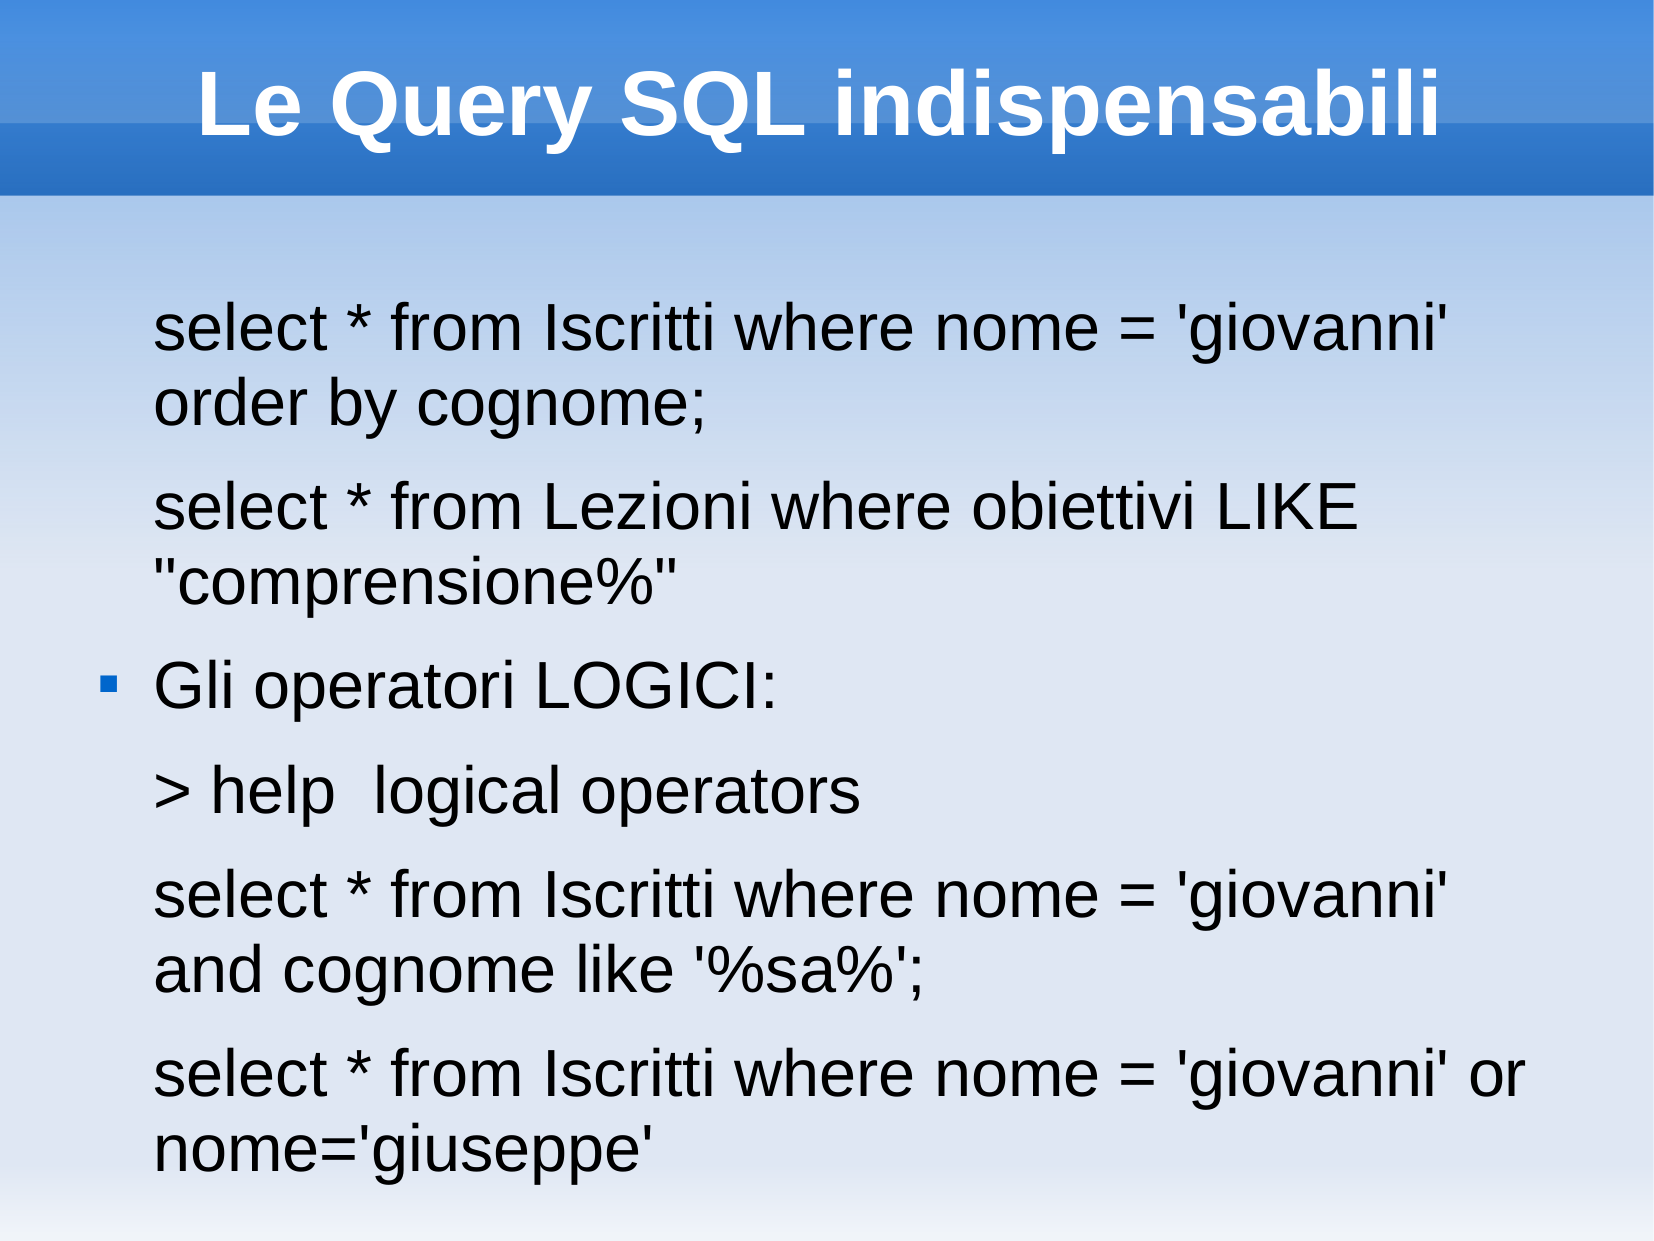

# Le Query SQL indispensabili
select * from Iscritti where nome = 'giovanni' order by cognome;
select * from Lezioni where obiettivi LIKE "comprensione%"
Gli operatori LOGICI:
> help logical operators
select * from Iscritti where nome = 'giovanni' and cognome like '%sa%';
select * from Iscritti where nome = 'giovanni' or nome='giuseppe'